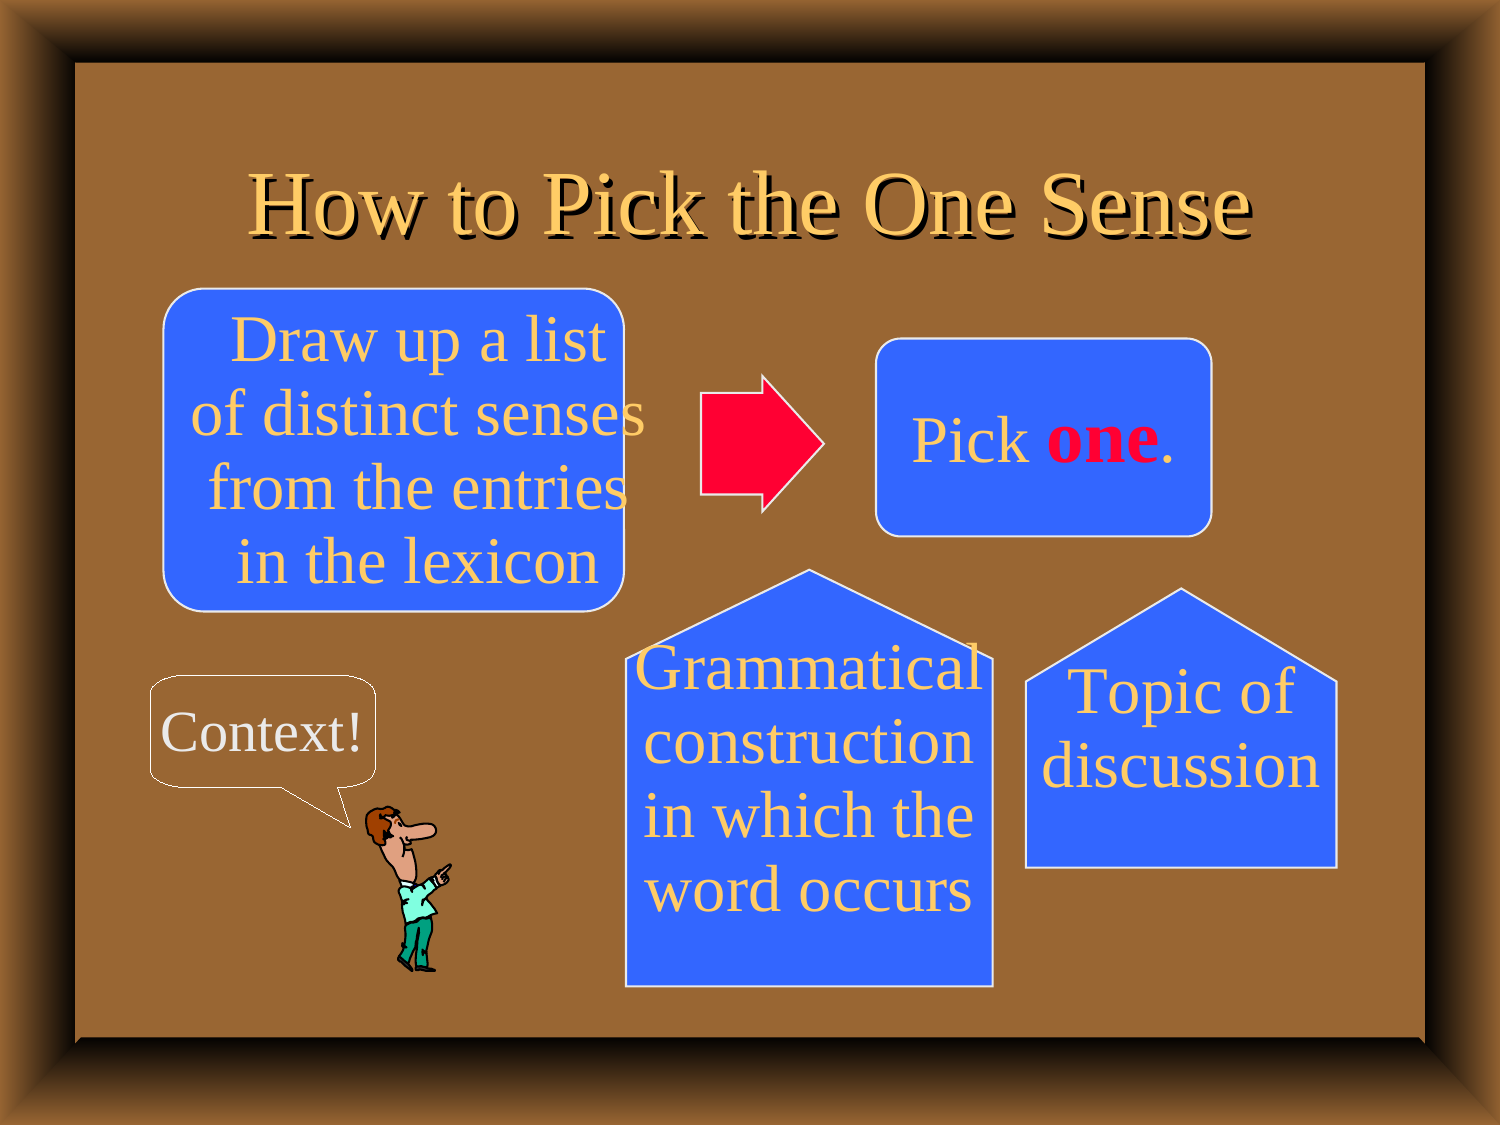

# How to Pick the One Sense
Draw up a list
of distinct senses
from the entries
in the lexicon
Pick one.
Topic of
discussion
Grammatical
construction
in which the
word occurs
Context!